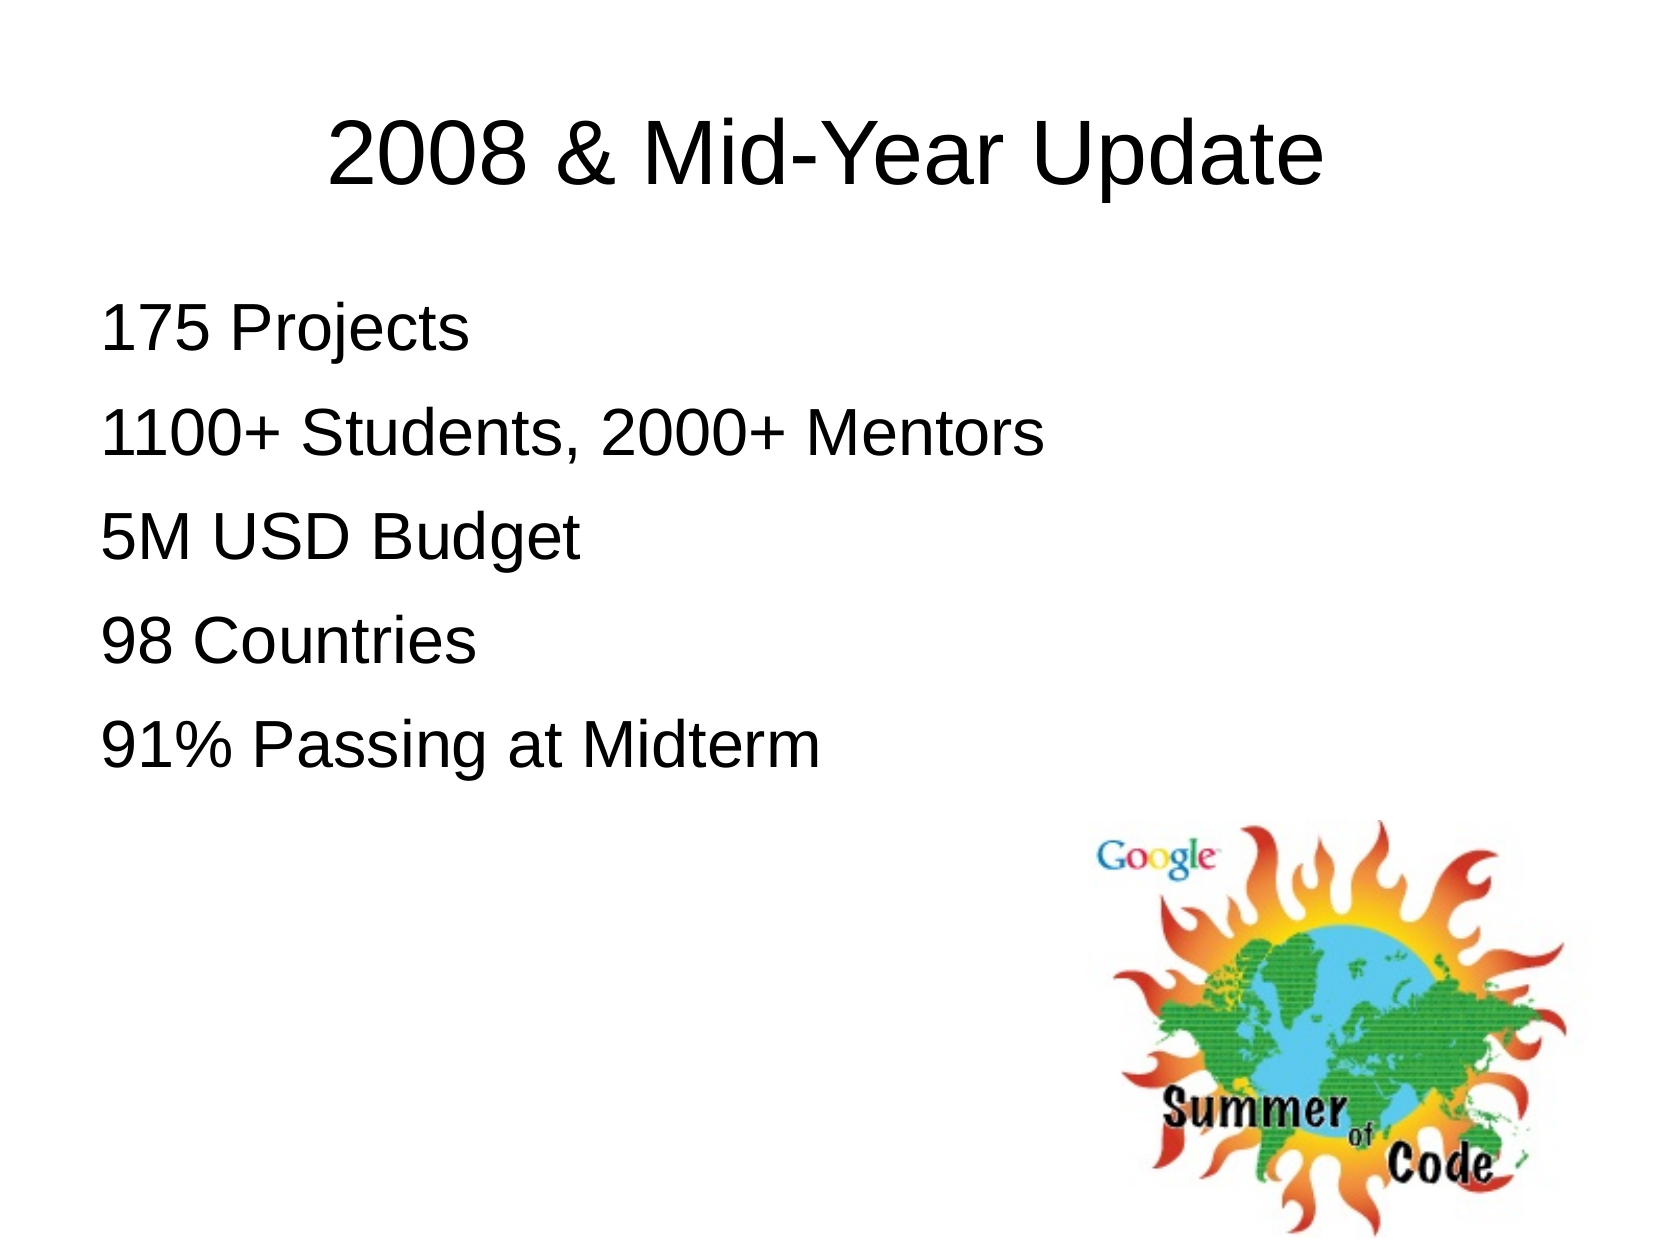

# 2008 & Mid-Year Update
175 Projects
1100+ Students, 2000+ Mentors
5M USD Budget
98 Countries
91% Passing at Midterm